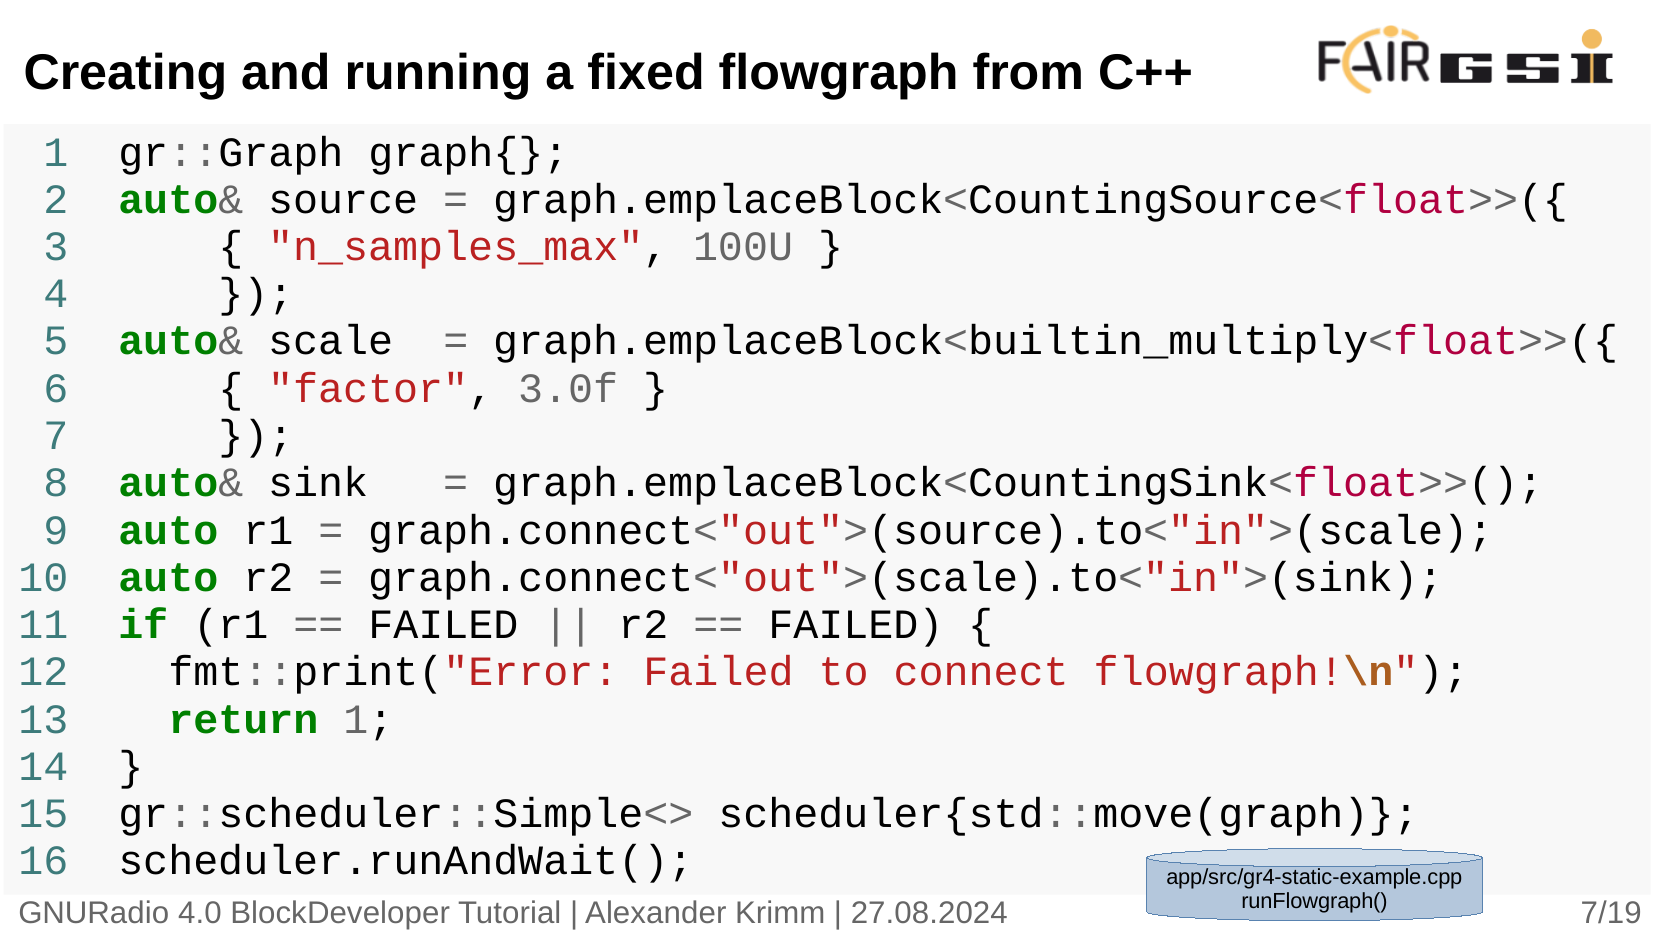

# Creating and running a fixed flowgraph from C++
 1 gr::Graph graph{};
 2 auto& source = graph.emplaceBlock<CountingSource<float>>({
 3 { "n_samples_max", 100U }
 4 });
 5 auto& scale = graph.emplaceBlock<builtin_multiply<float>>({
 6 { "factor", 3.0f }
 7 });
 8 auto& sink = graph.emplaceBlock<CountingSink<float>>();
 9 auto r1 = graph.connect<"out">(source).to<"in">(scale);
10 auto r2 = graph.connect<"out">(scale).to<"in">(sink);
11 if (r1 == FAILED || r2 == FAILED) {
12 fmt::print("Error: Failed to connect flowgraph!\n");
13 return 1;
14 }
15 gr::scheduler::Simple<> scheduler{std::move(graph)};
16 scheduler.runAndWait();
app/src/gr4-static-example.cpp
runFlowgraph()